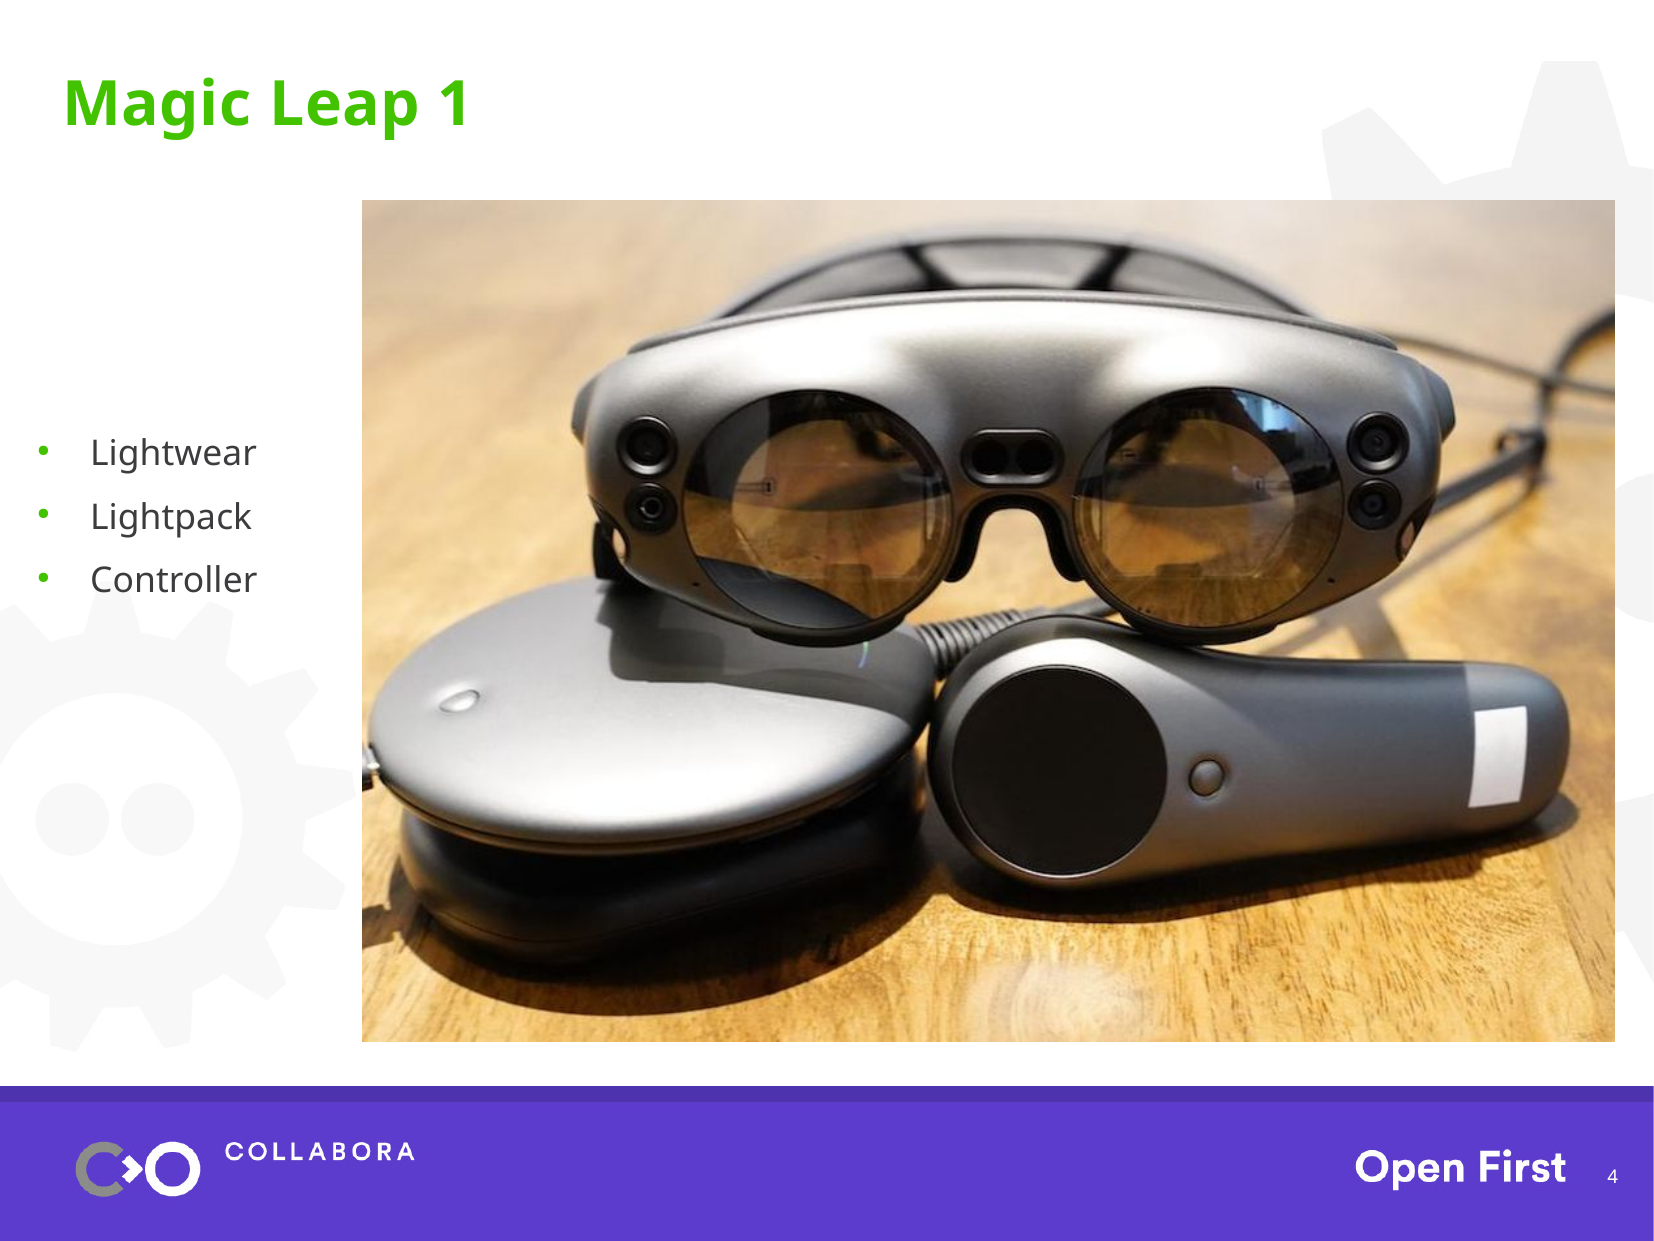

# Magic Leap 1
Lightwear
Lightpack
Controller